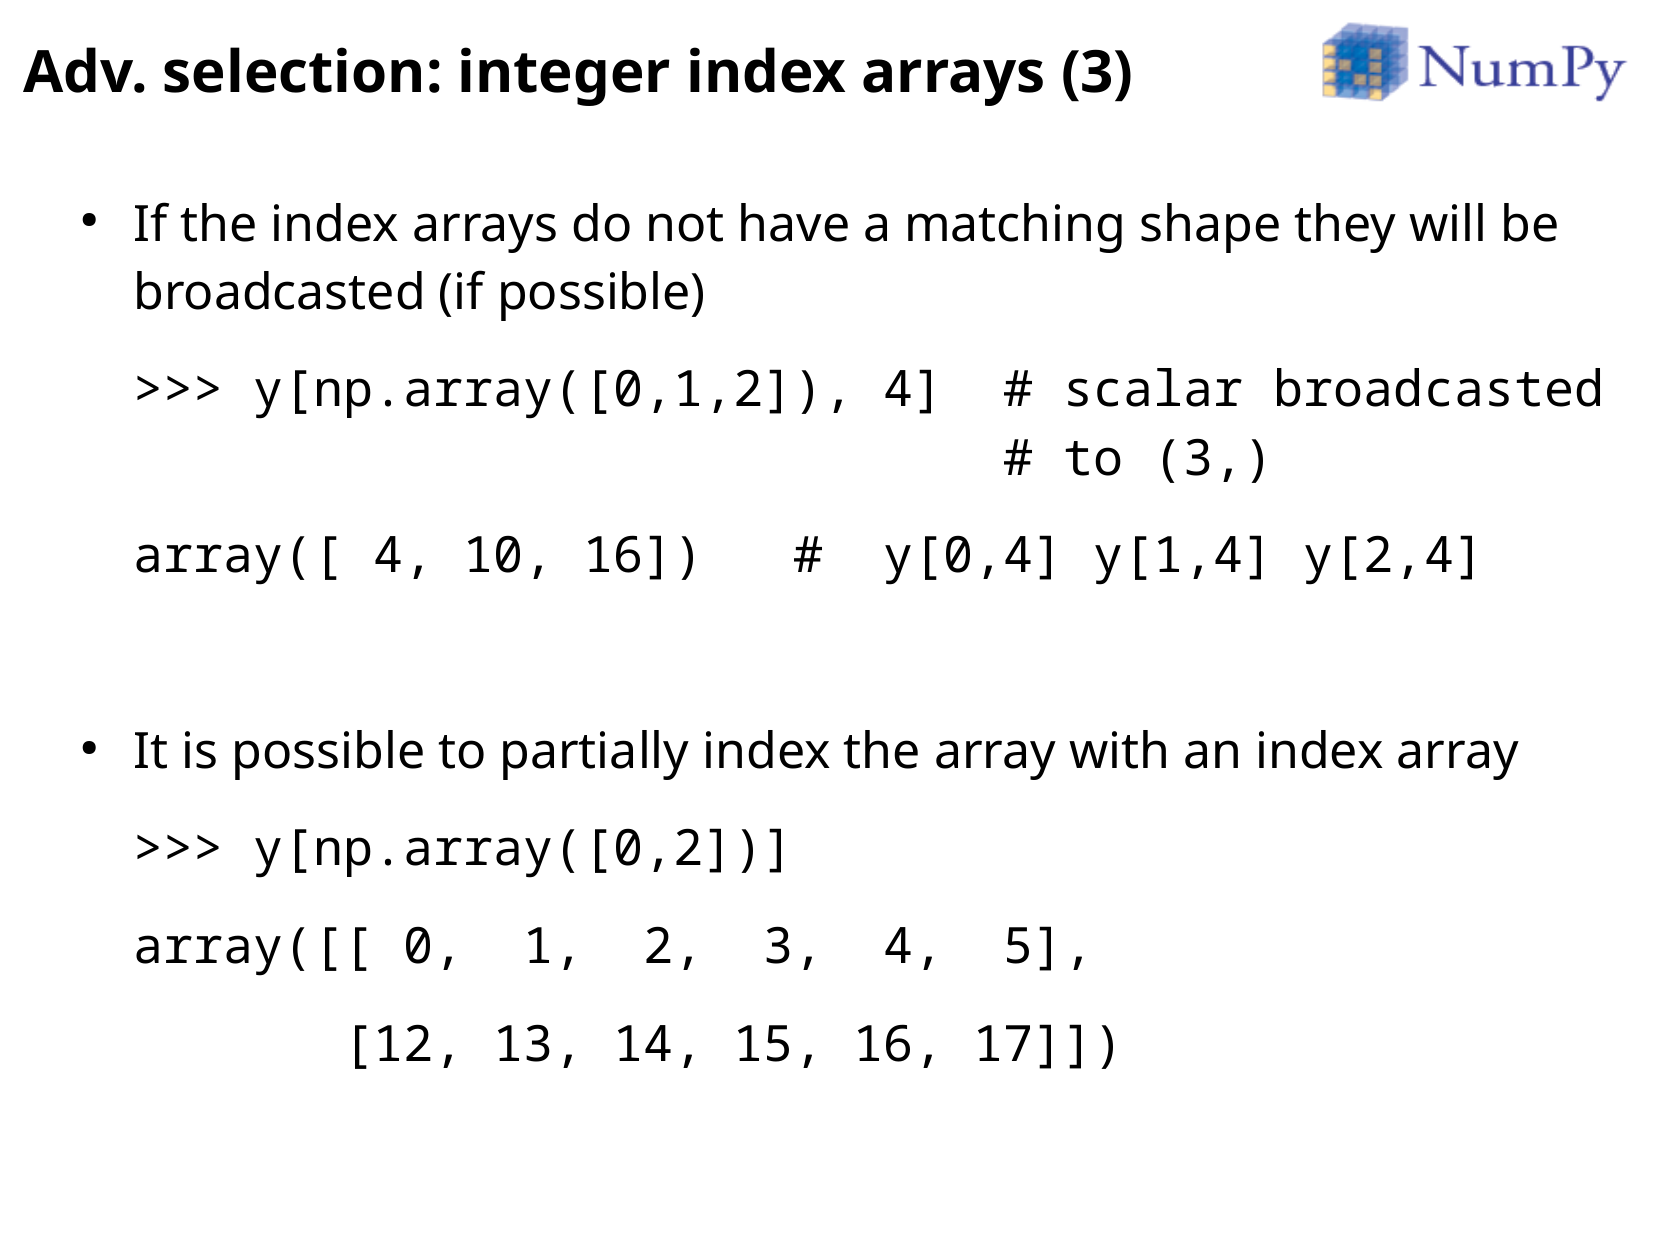

# Adv. selection: integer index arrays (3)
If the index arrays do not have a matching shape they will be broadcasted (if possible)
>>> y[np.array([0,1,2]), 4] # scalar broadcasted # to (3,)
array([ 4, 10, 16]) # y[0,4] y[1,4] y[2,4]
It is possible to partially index the array with an index array
>>> y[np.array([0,2])]
array([[ 0, 1, 2, 3, 4, 5],
 [12, 13, 14, 15, 16, 17]])